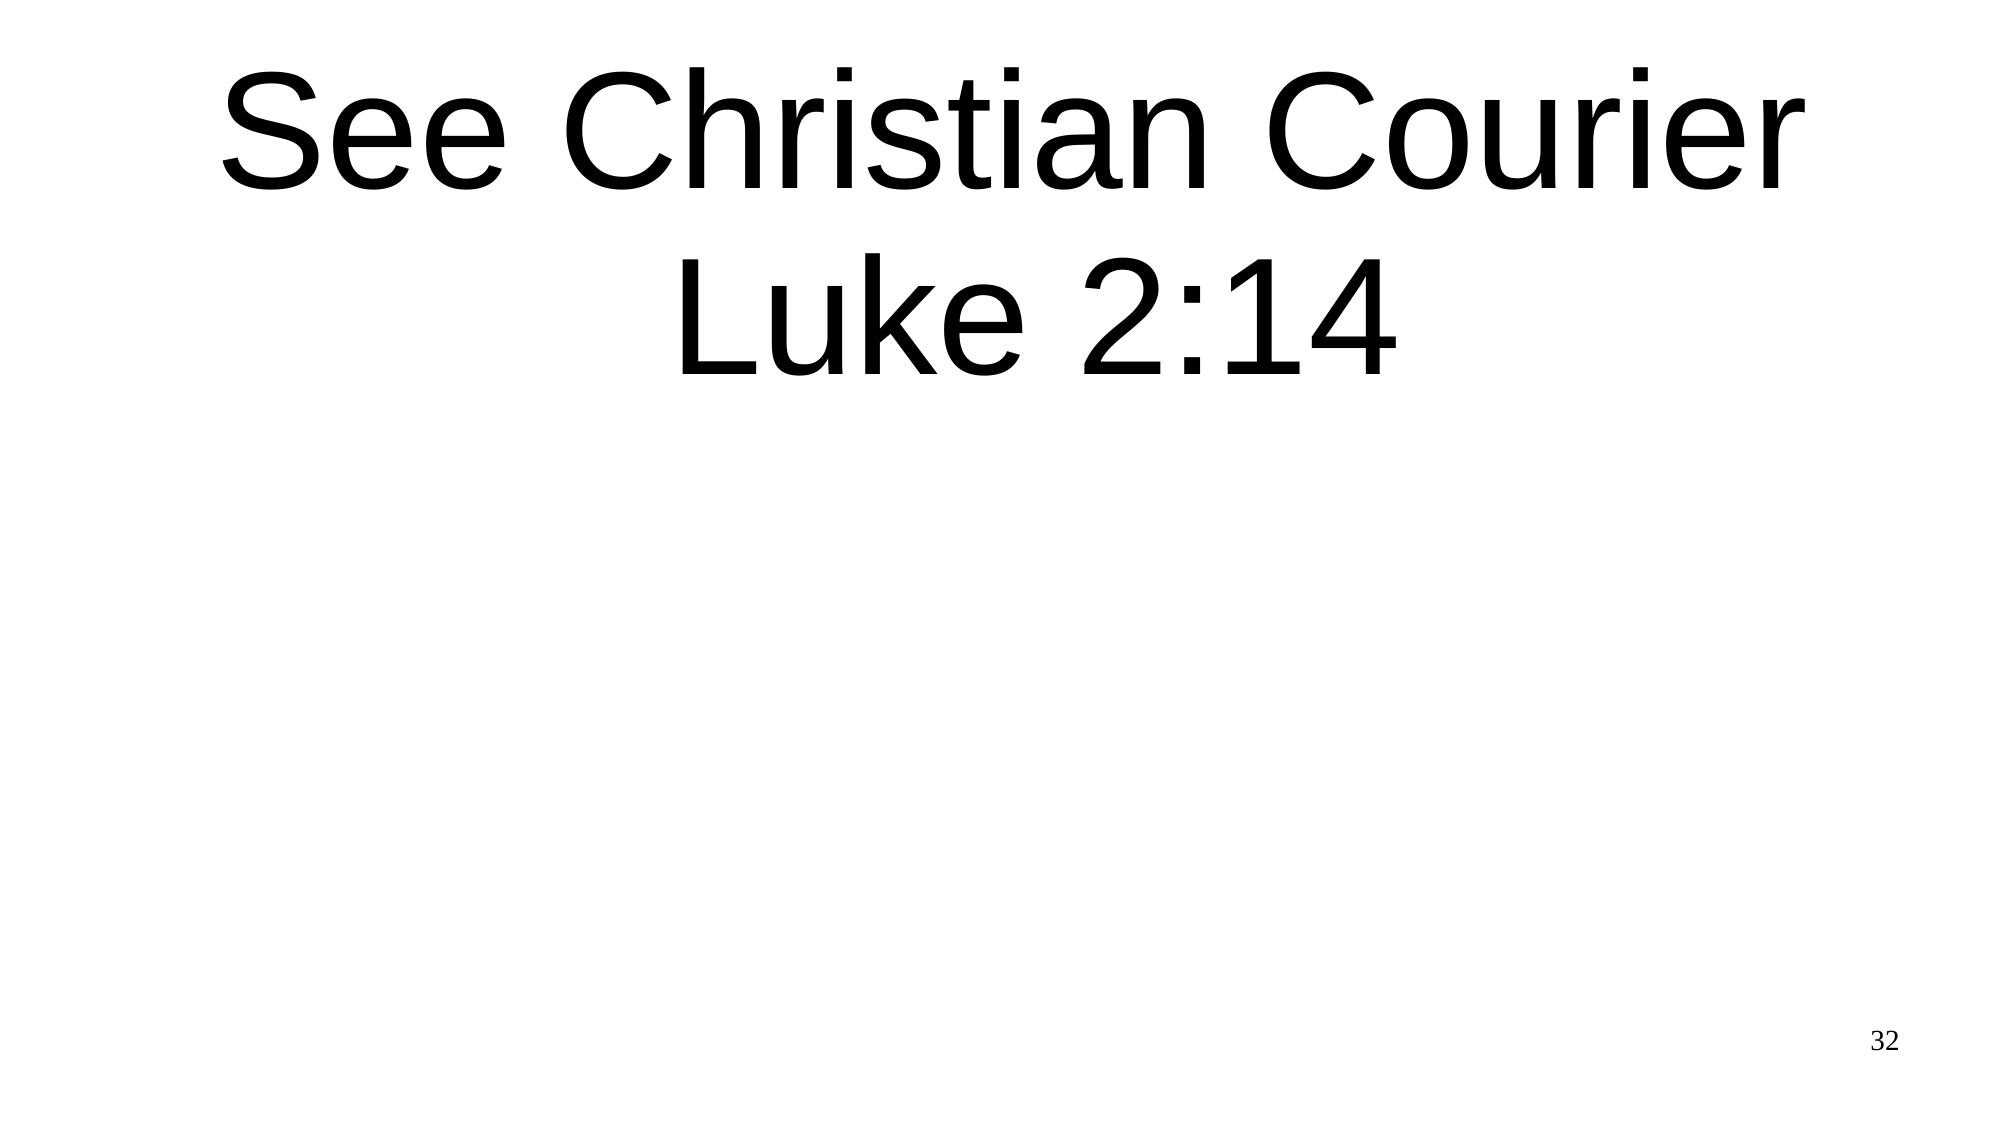

# See Christian Courier Luke 2:14
32